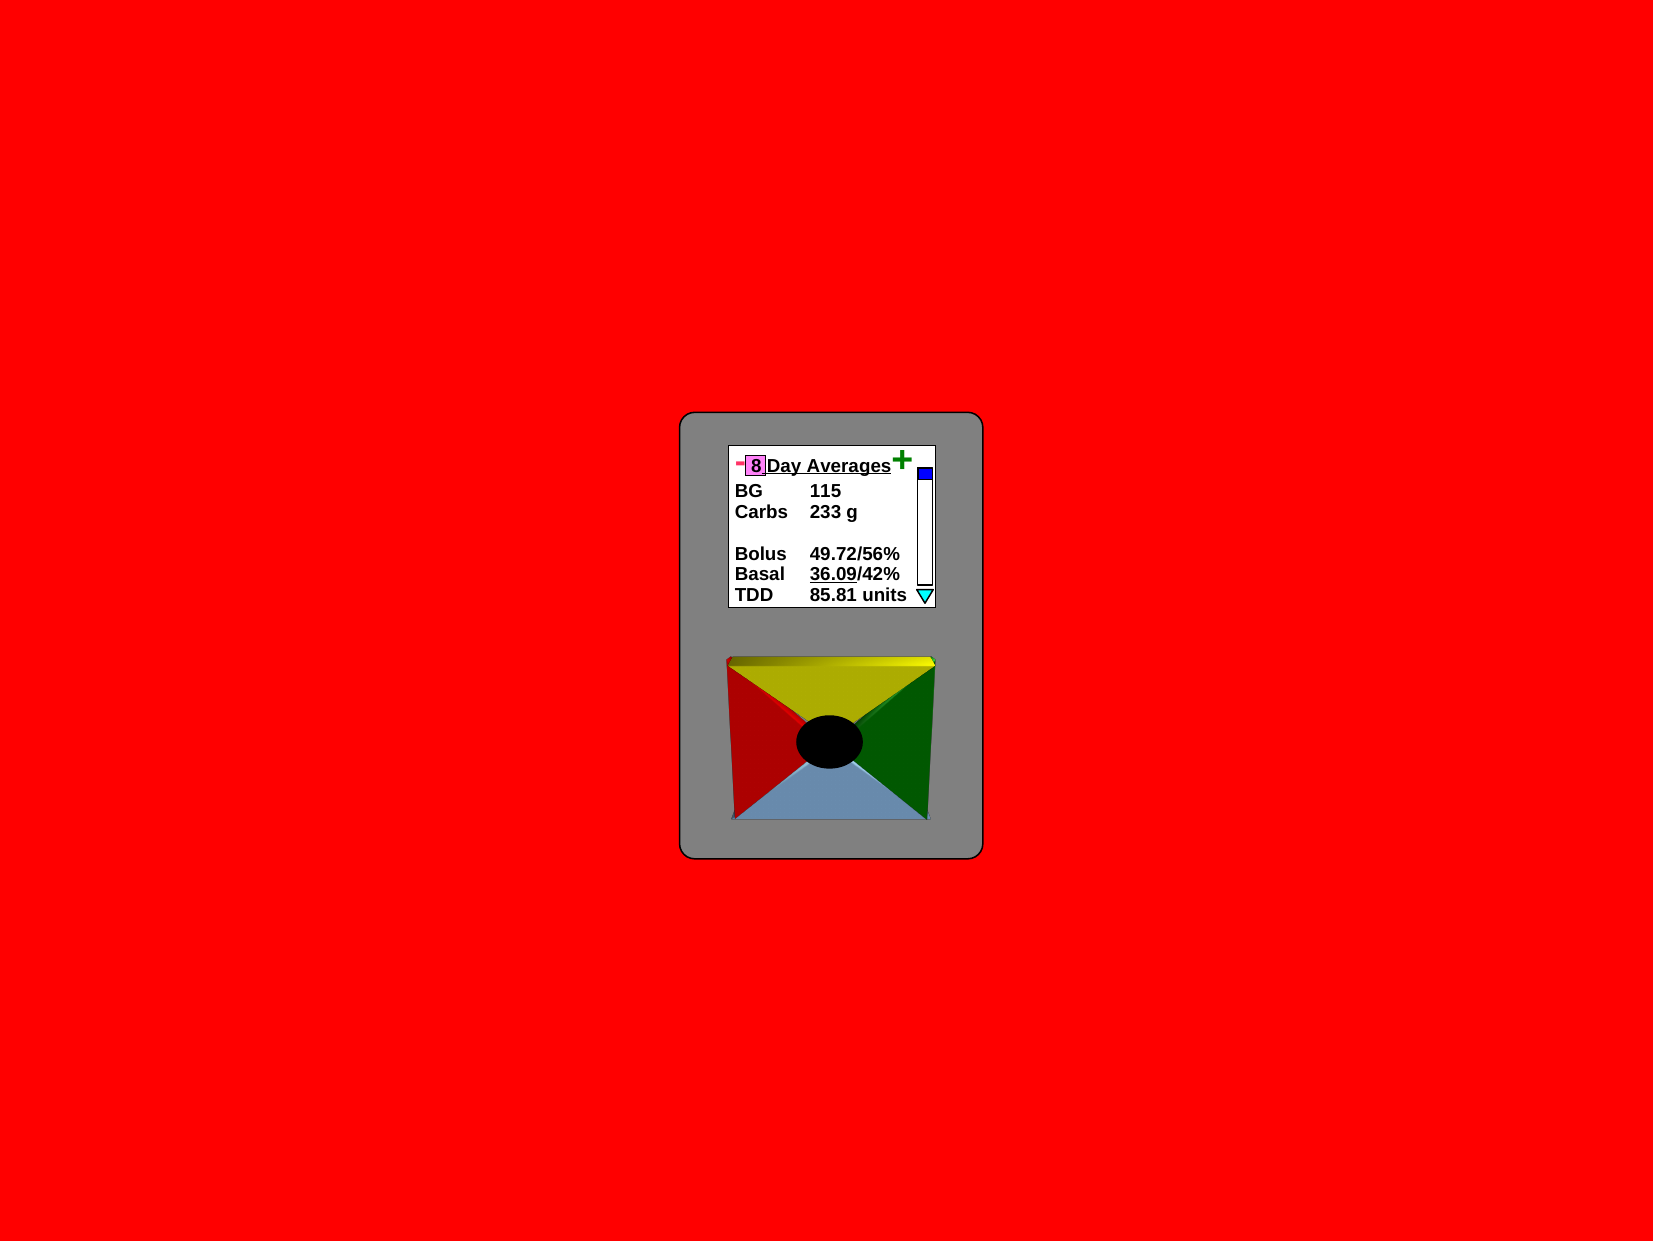

- 8 Day Averages+
BG	115
Carbs	233 g
Bolus	49.72/56%
Basal	36.09/42%
TDD	85.81 units